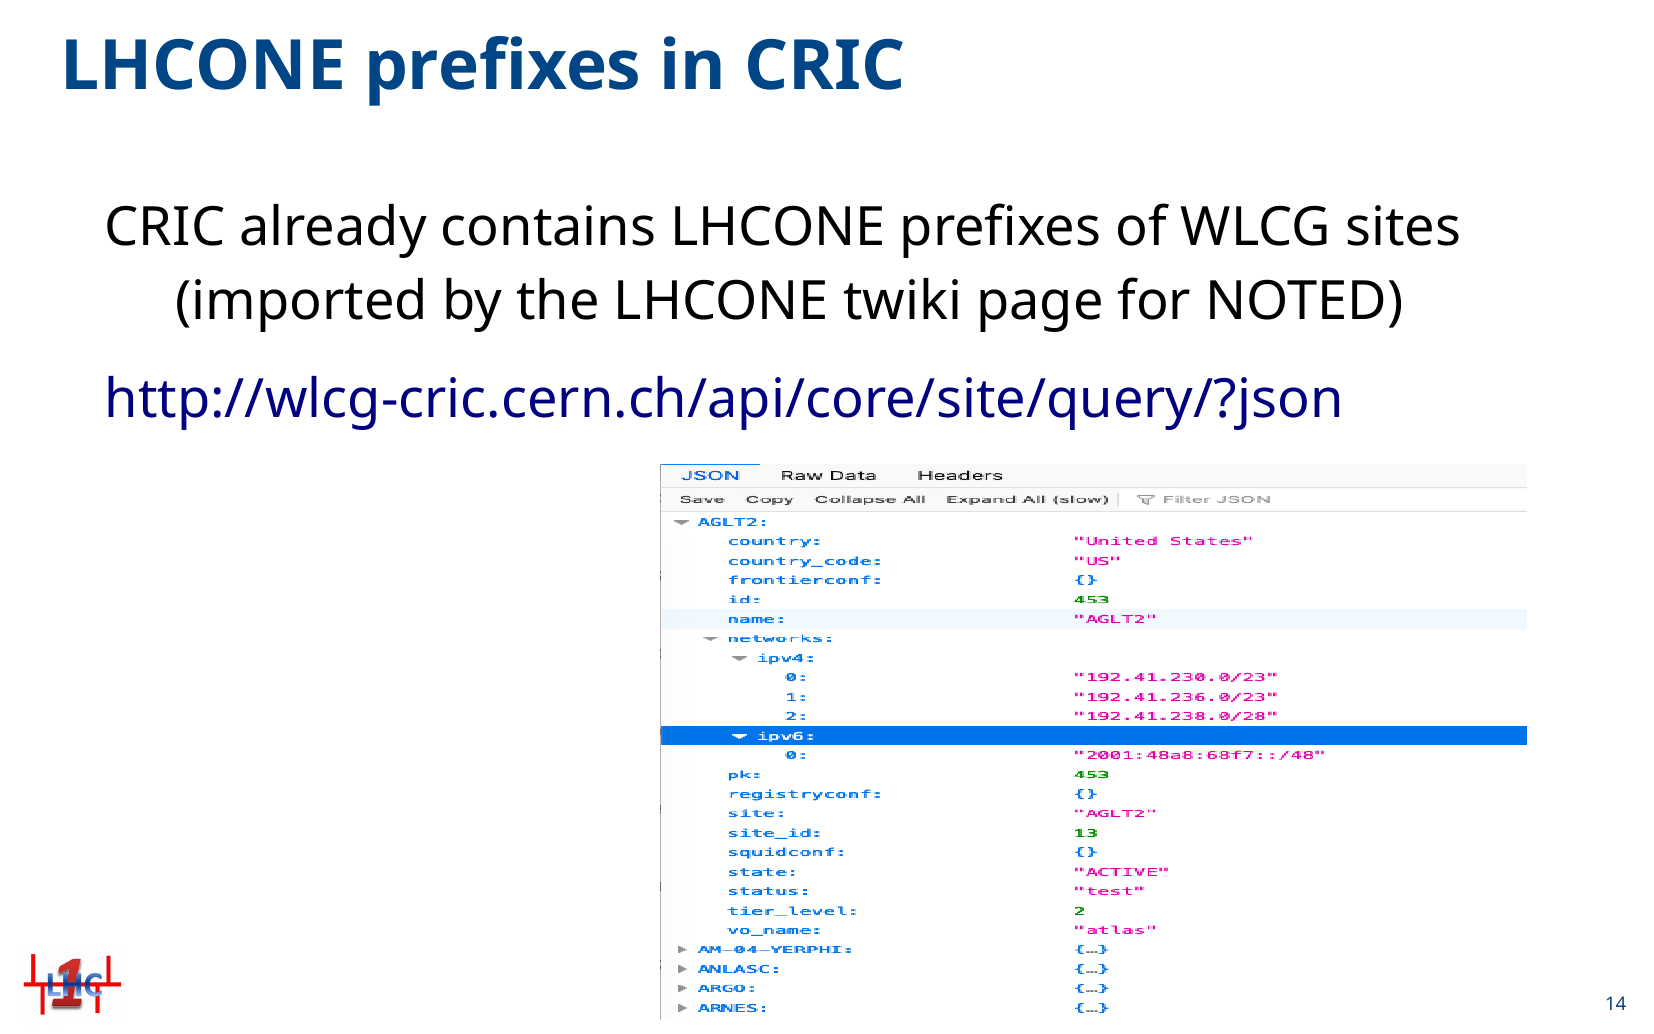

# LHCONE prefixes in CRIC
CRIC already contains LHCONE prefixes of WLCG sites (imported by the LHCONE twiki page for NOTED)
http://wlcg-cric.cern.ch/api/core/site/query/?json